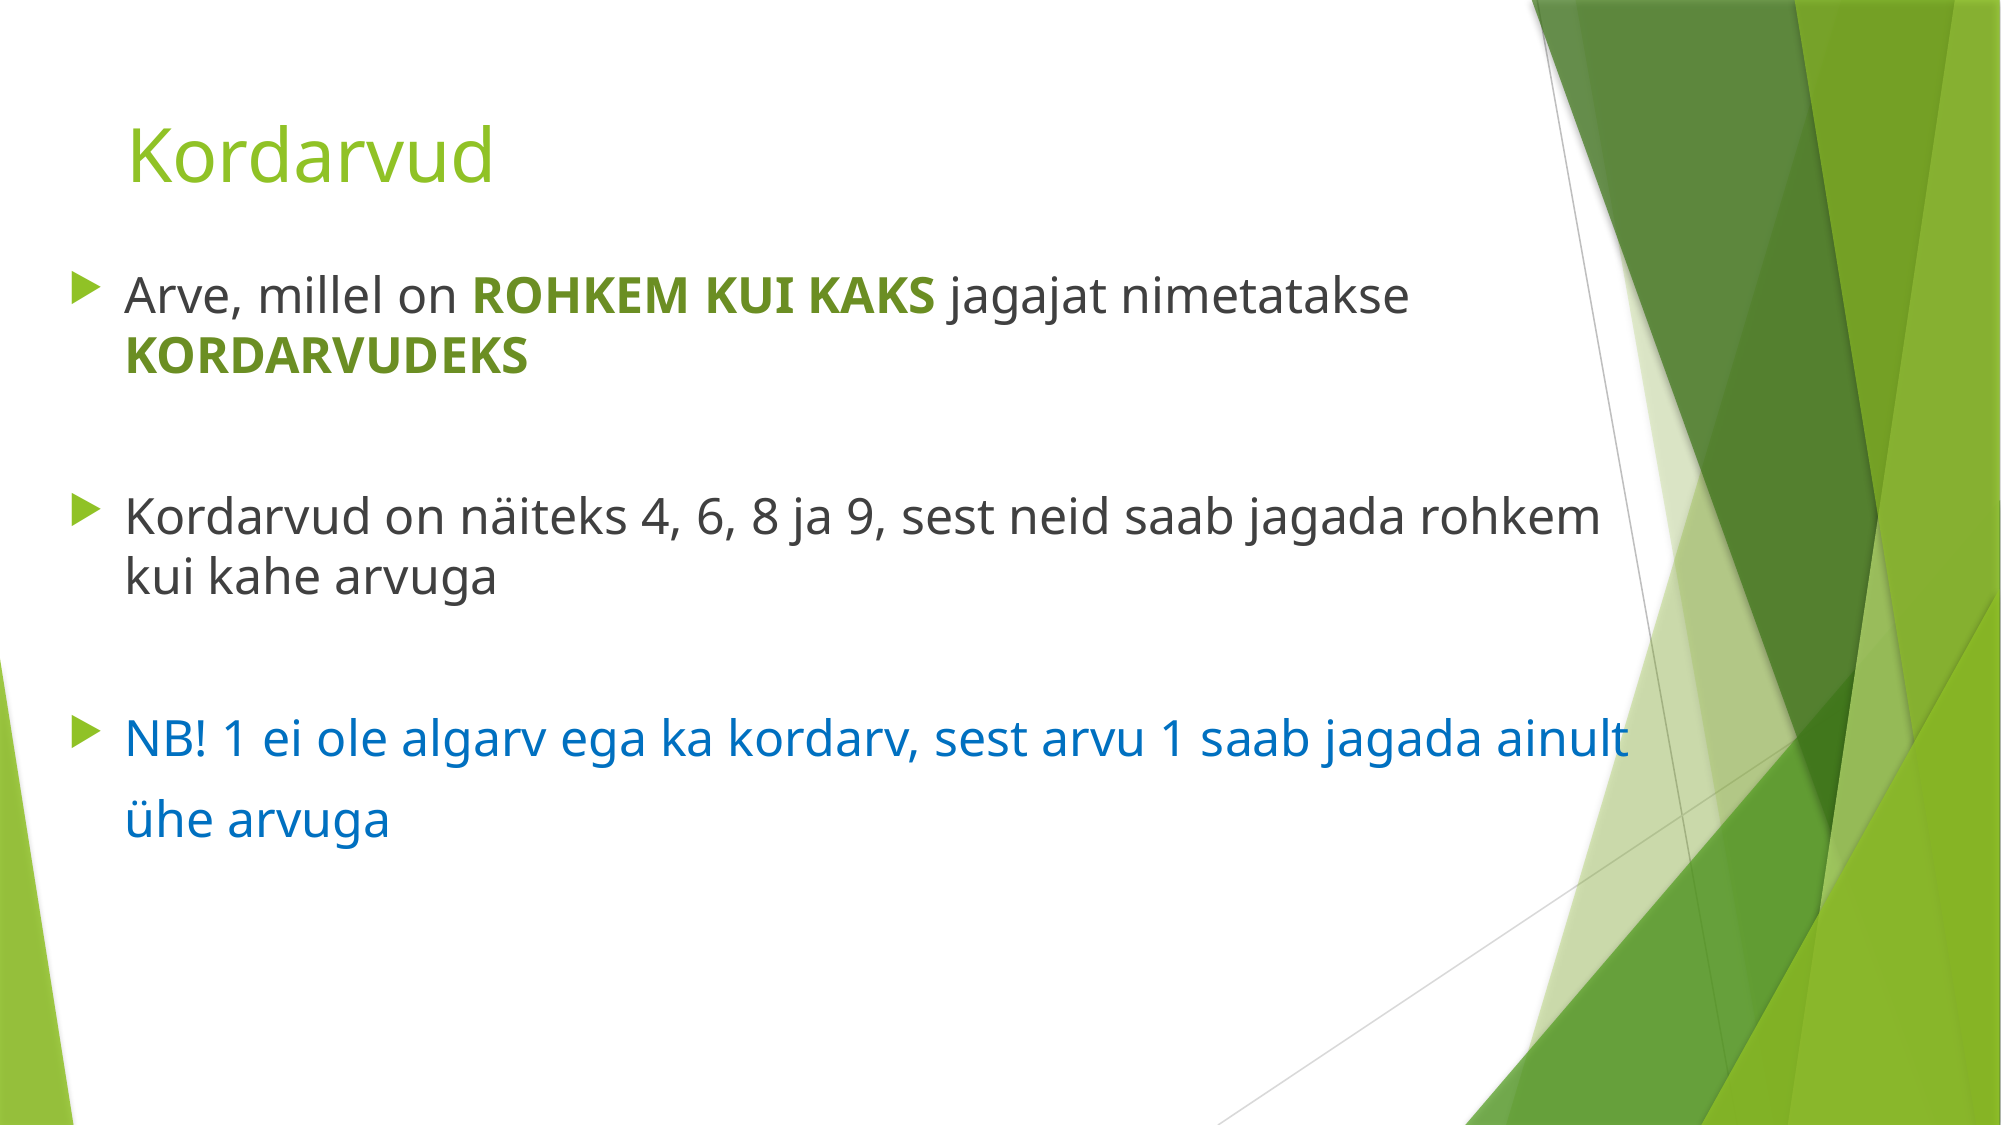

# Kordarvud
Arve, millel on ROHKEM KUI KAKS jagajat nimetatakse KORDARVUDEKS
Kordarvud on näiteks 4, 6, 8 ja 9, sest neid saab jagada rohkem kui kahe arvuga
NB! 1 ei ole algarv ega ka kordarv, sest arvu 1 saab jagada ainult
ühe arvuga